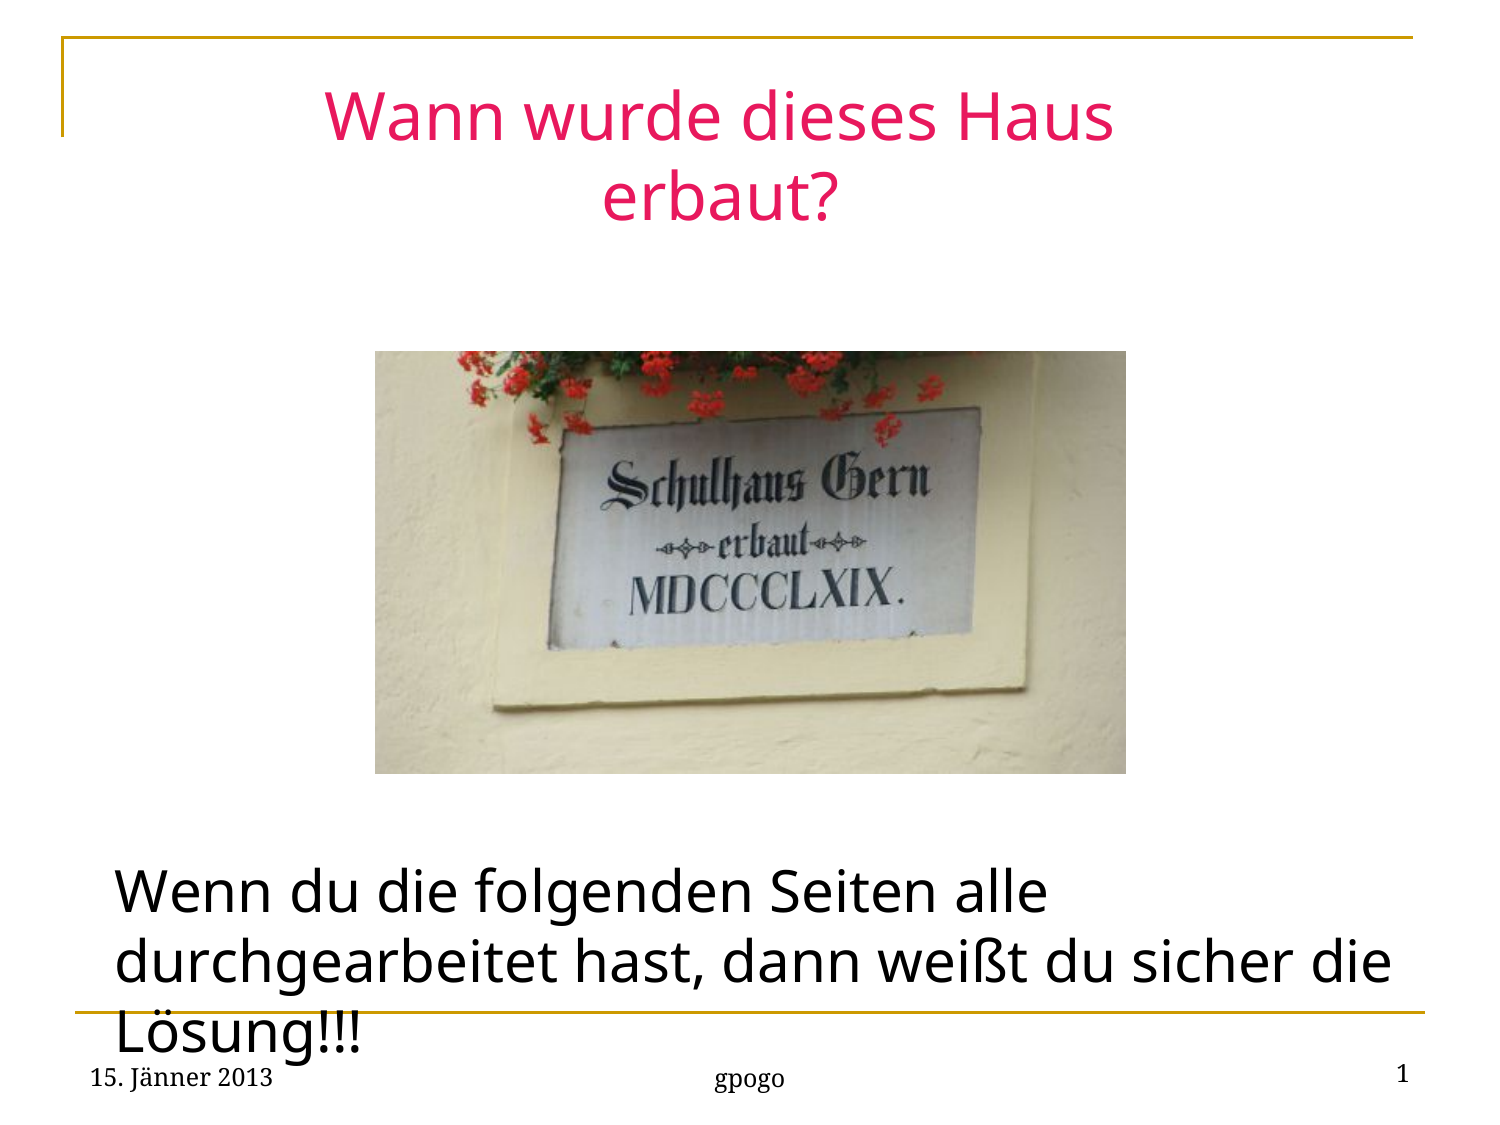

Wann wurde dieses Haus erbaut?
Wenn du die folgenden Seiten alle durchgearbeitet hast, dann weißt du sicher die Lösung!!!
15. Jänner 2013
gpogo